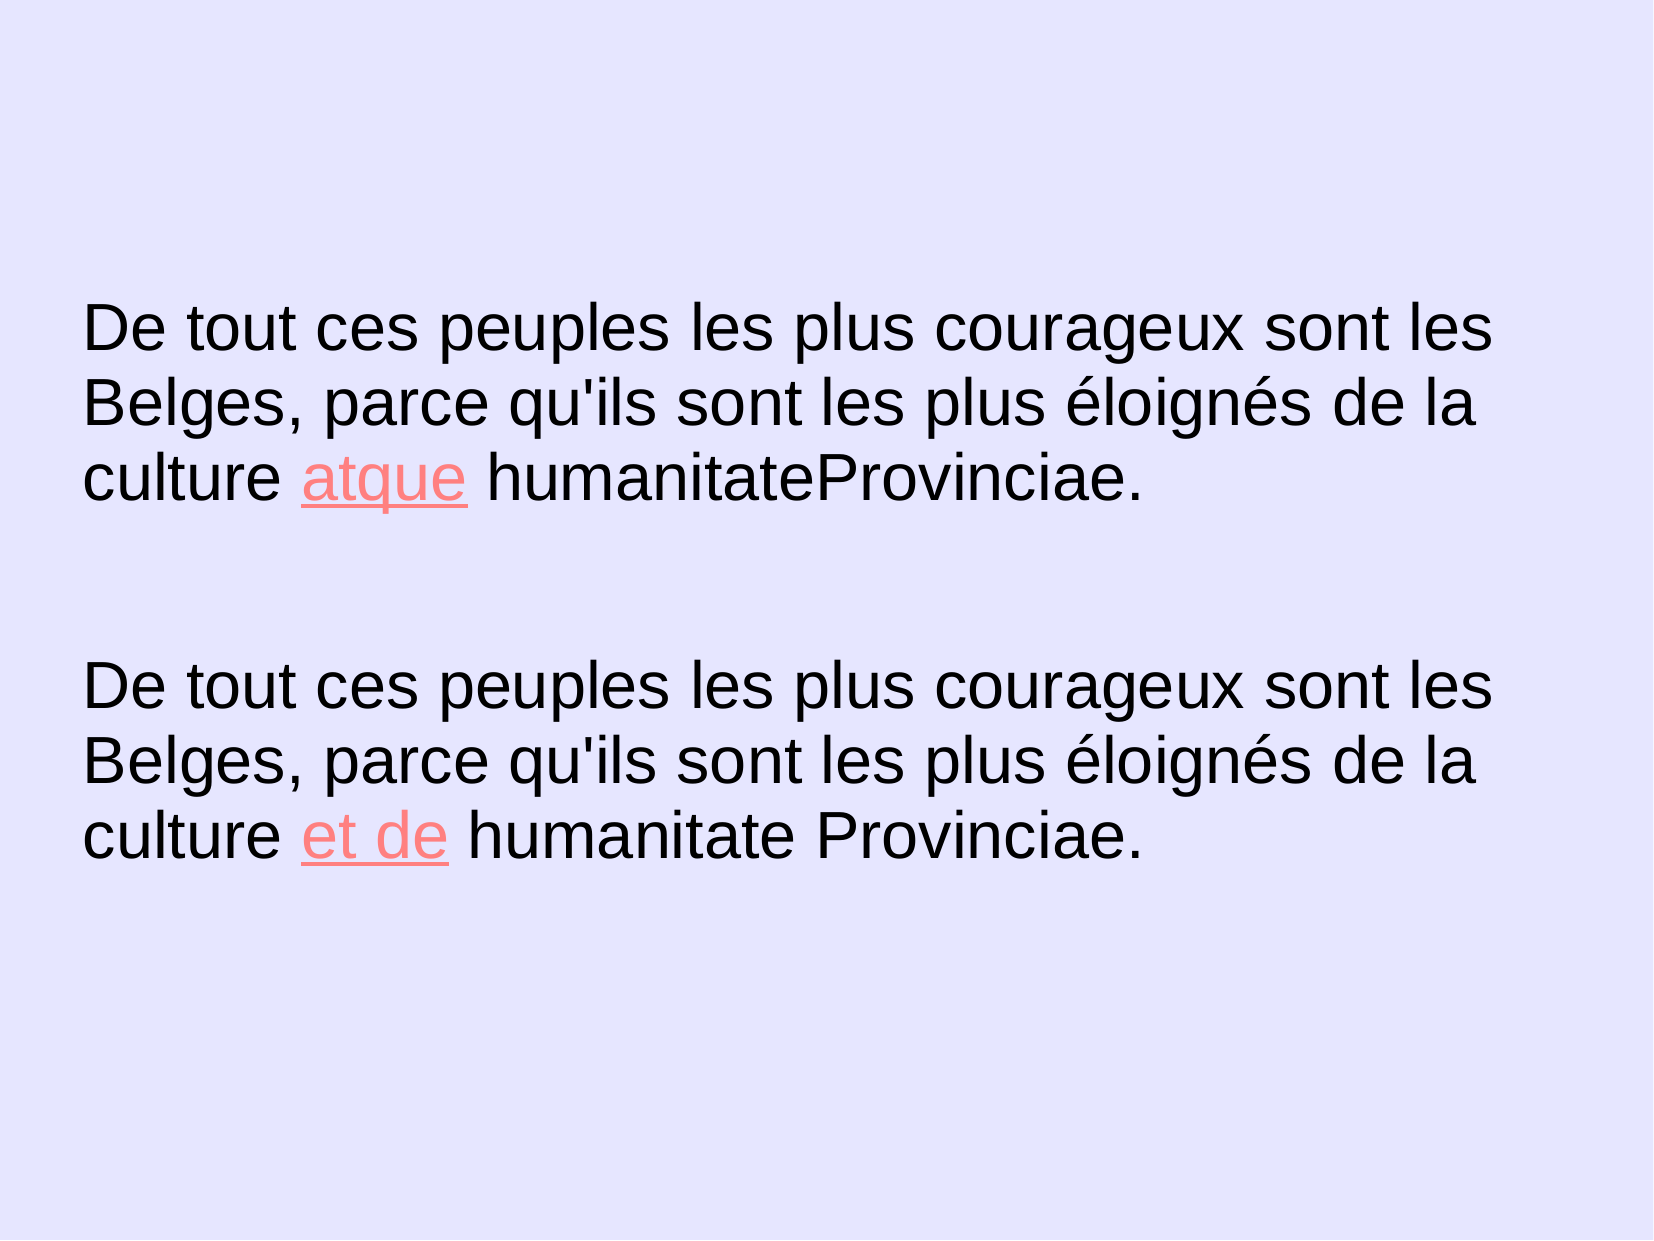

# De tout ces peuples les plus courageux sont les Belges, parce qu'ils sont les plus éloignés de la culture atque humanitateProvinciae.
De tout ces peuples les plus courageux sont les Belges, parce qu'ils sont les plus éloignés de la culture et de humanitate Provinciae.